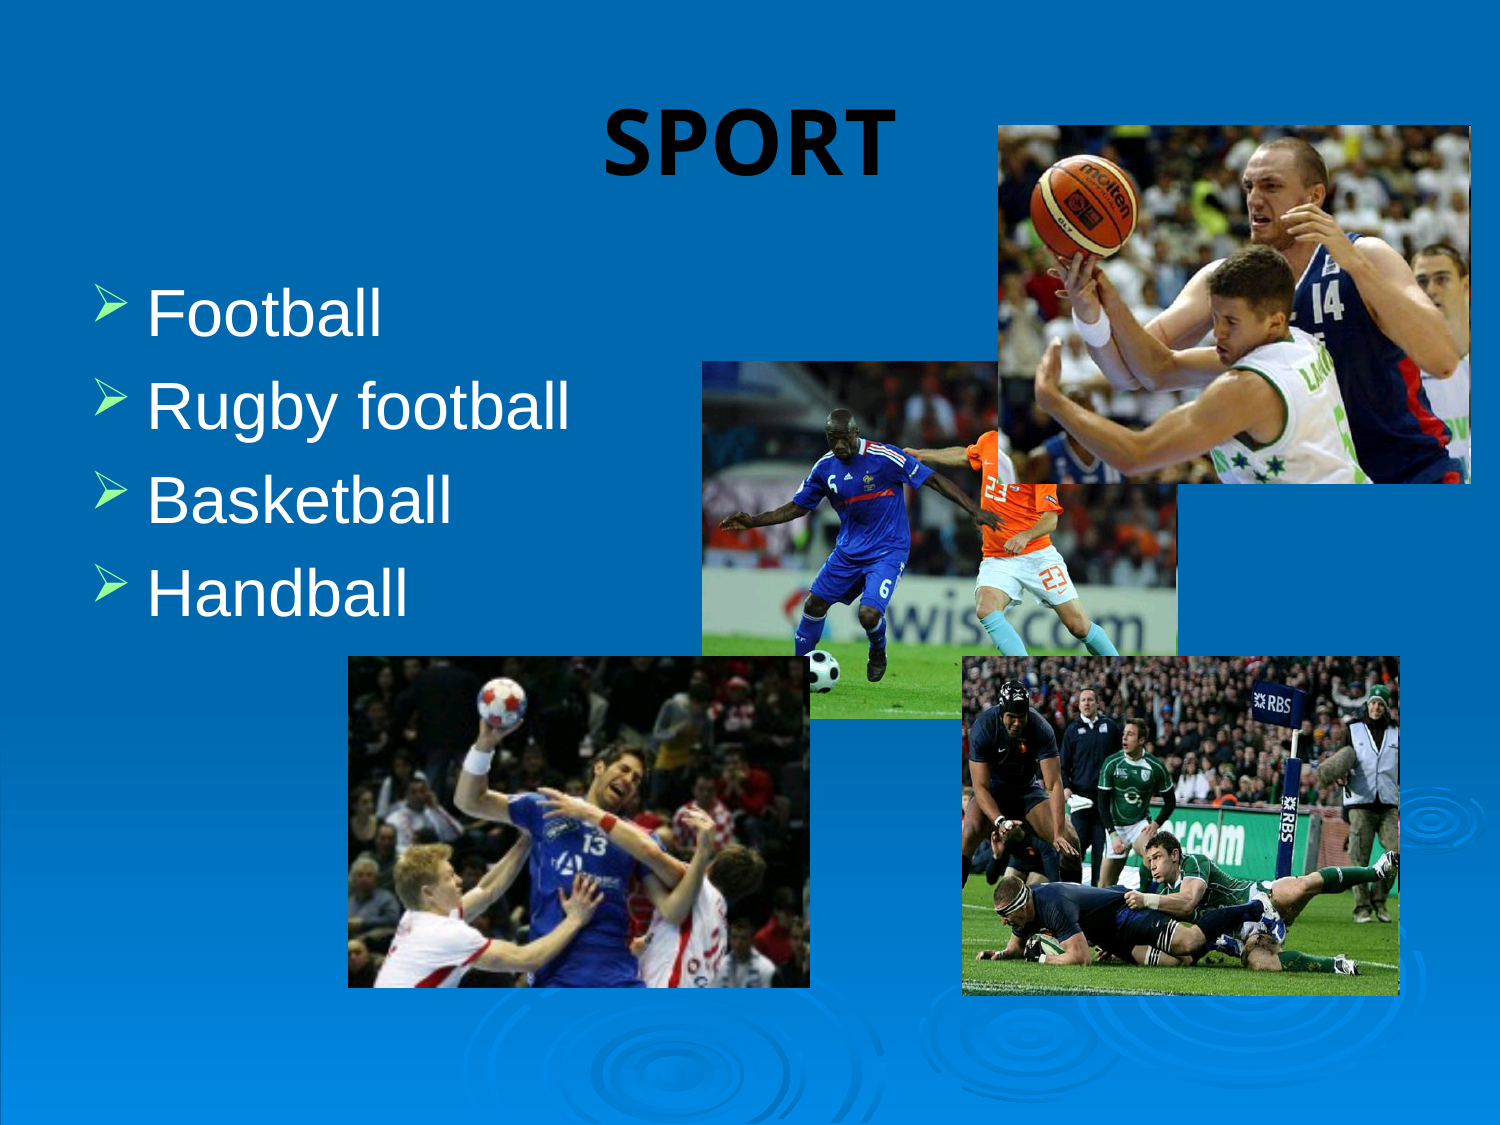

# SPORT
Football
Rugby football
Basketball
Handball